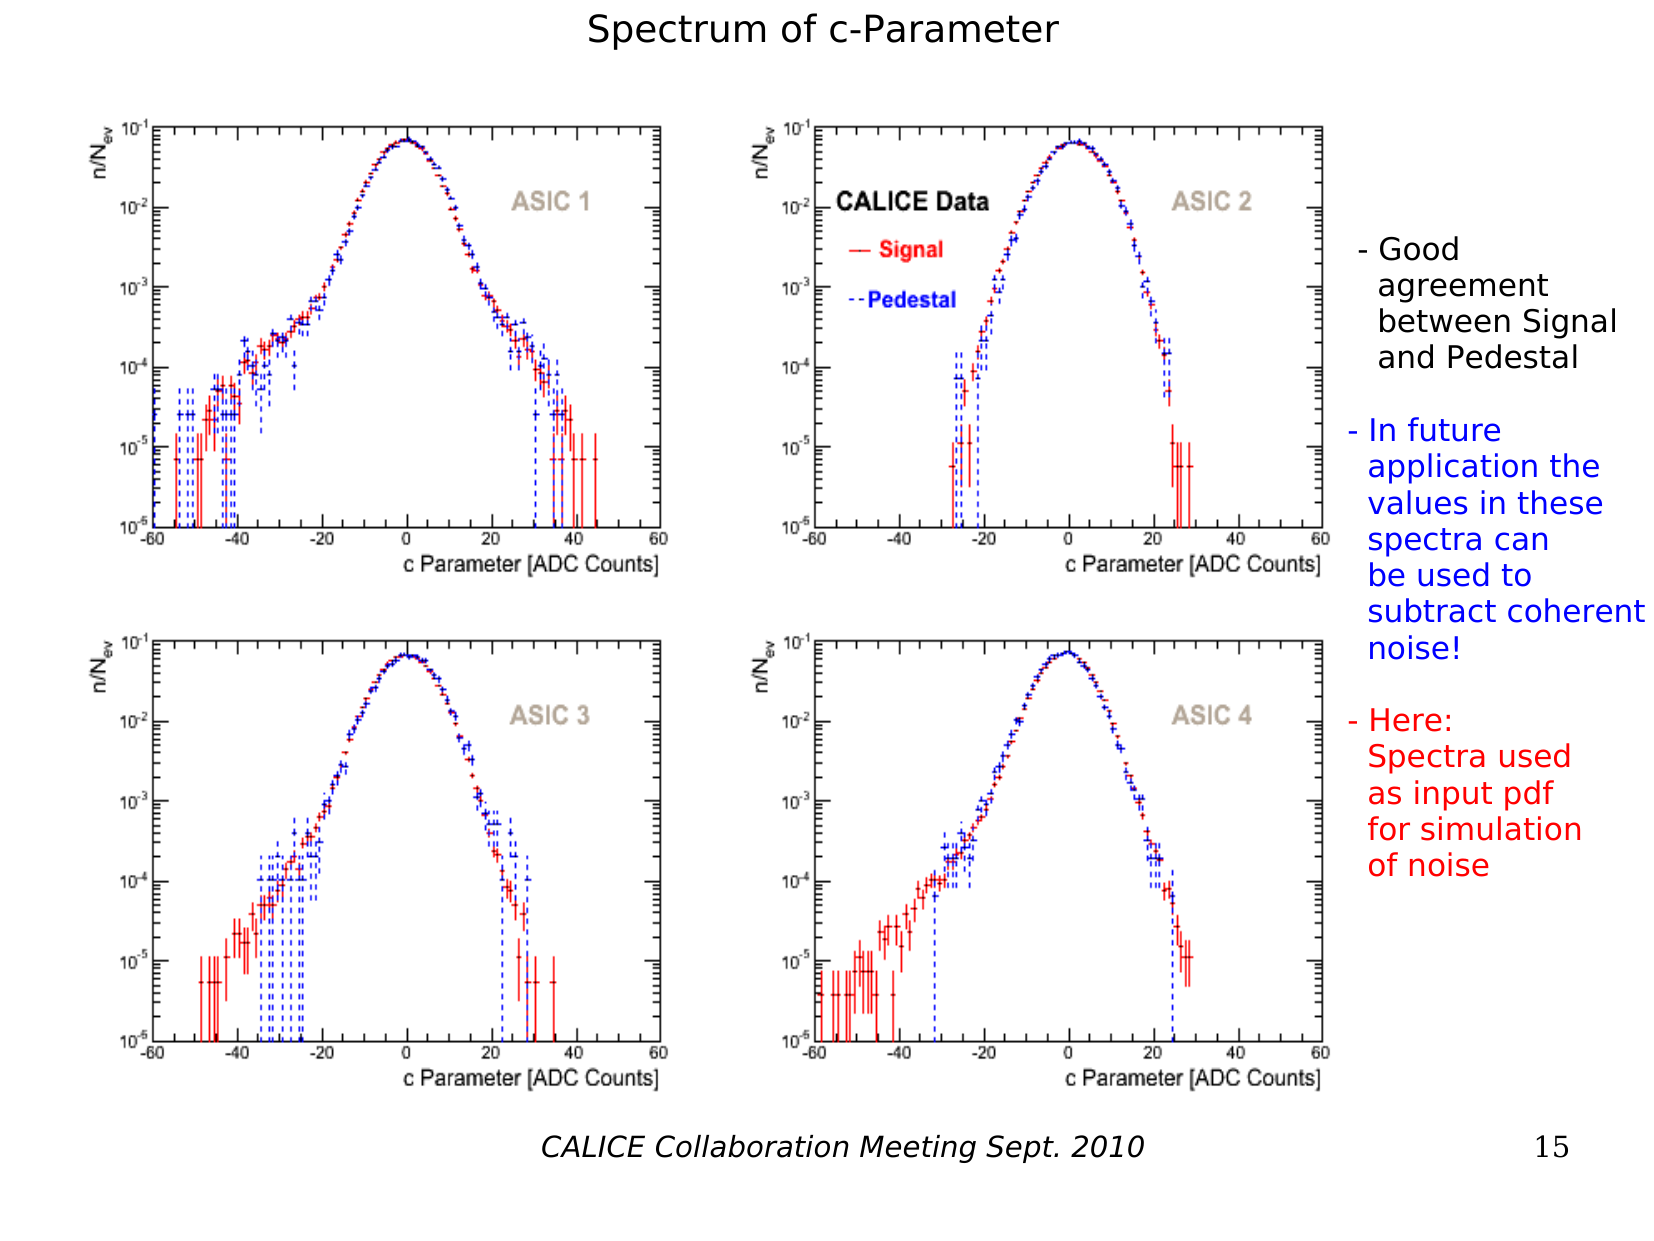

Spectrum of c-Parameter
 - Good
 agreement
 between Signal
 and Pedestal
- In future
 application the
 values in these
 spectra can
 be used to
 subtract coherent
 noise!
- Here:
 Spectra used
 as input pdf
 for simulation
 of noise
15